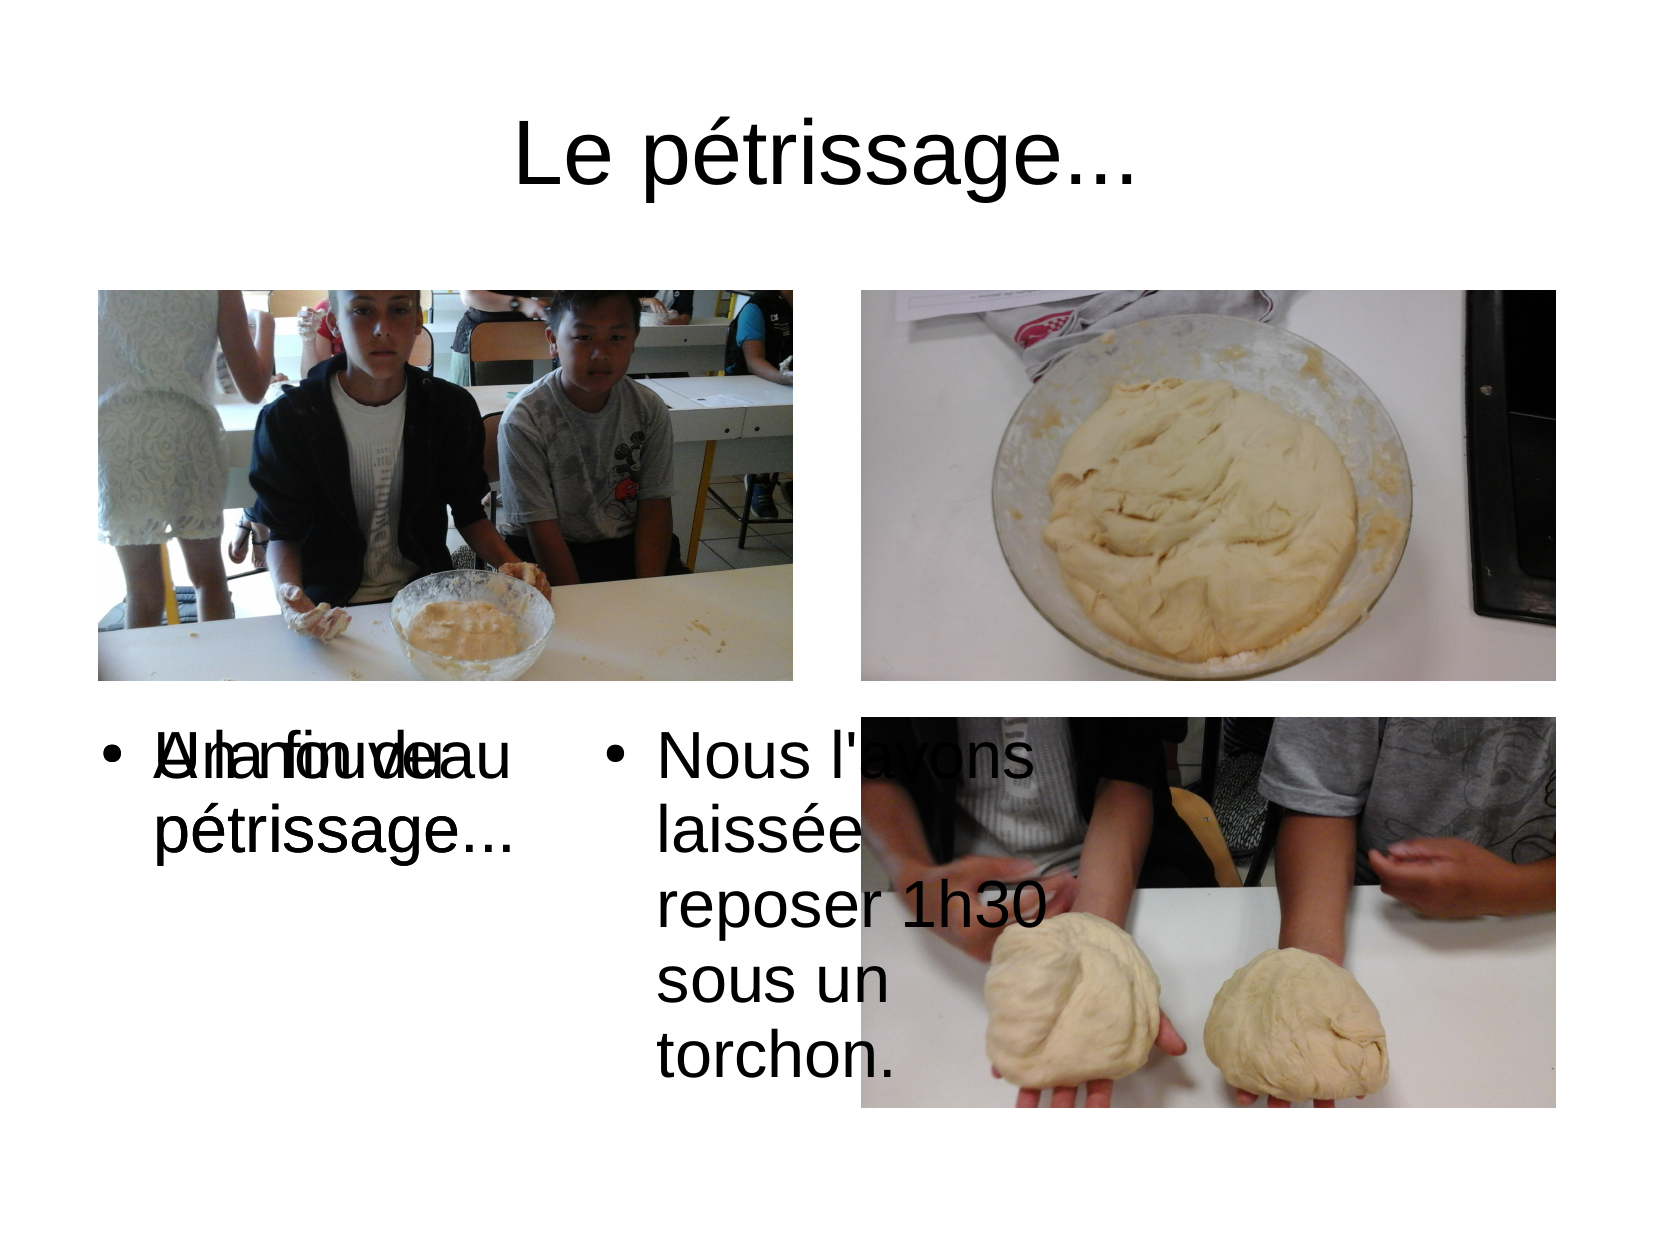

# Le pétrissage...
Un nouveau pétrissage...
A la fin du pétrissage...
Nous l'avons laissée reposer 1h30 sous un torchon.